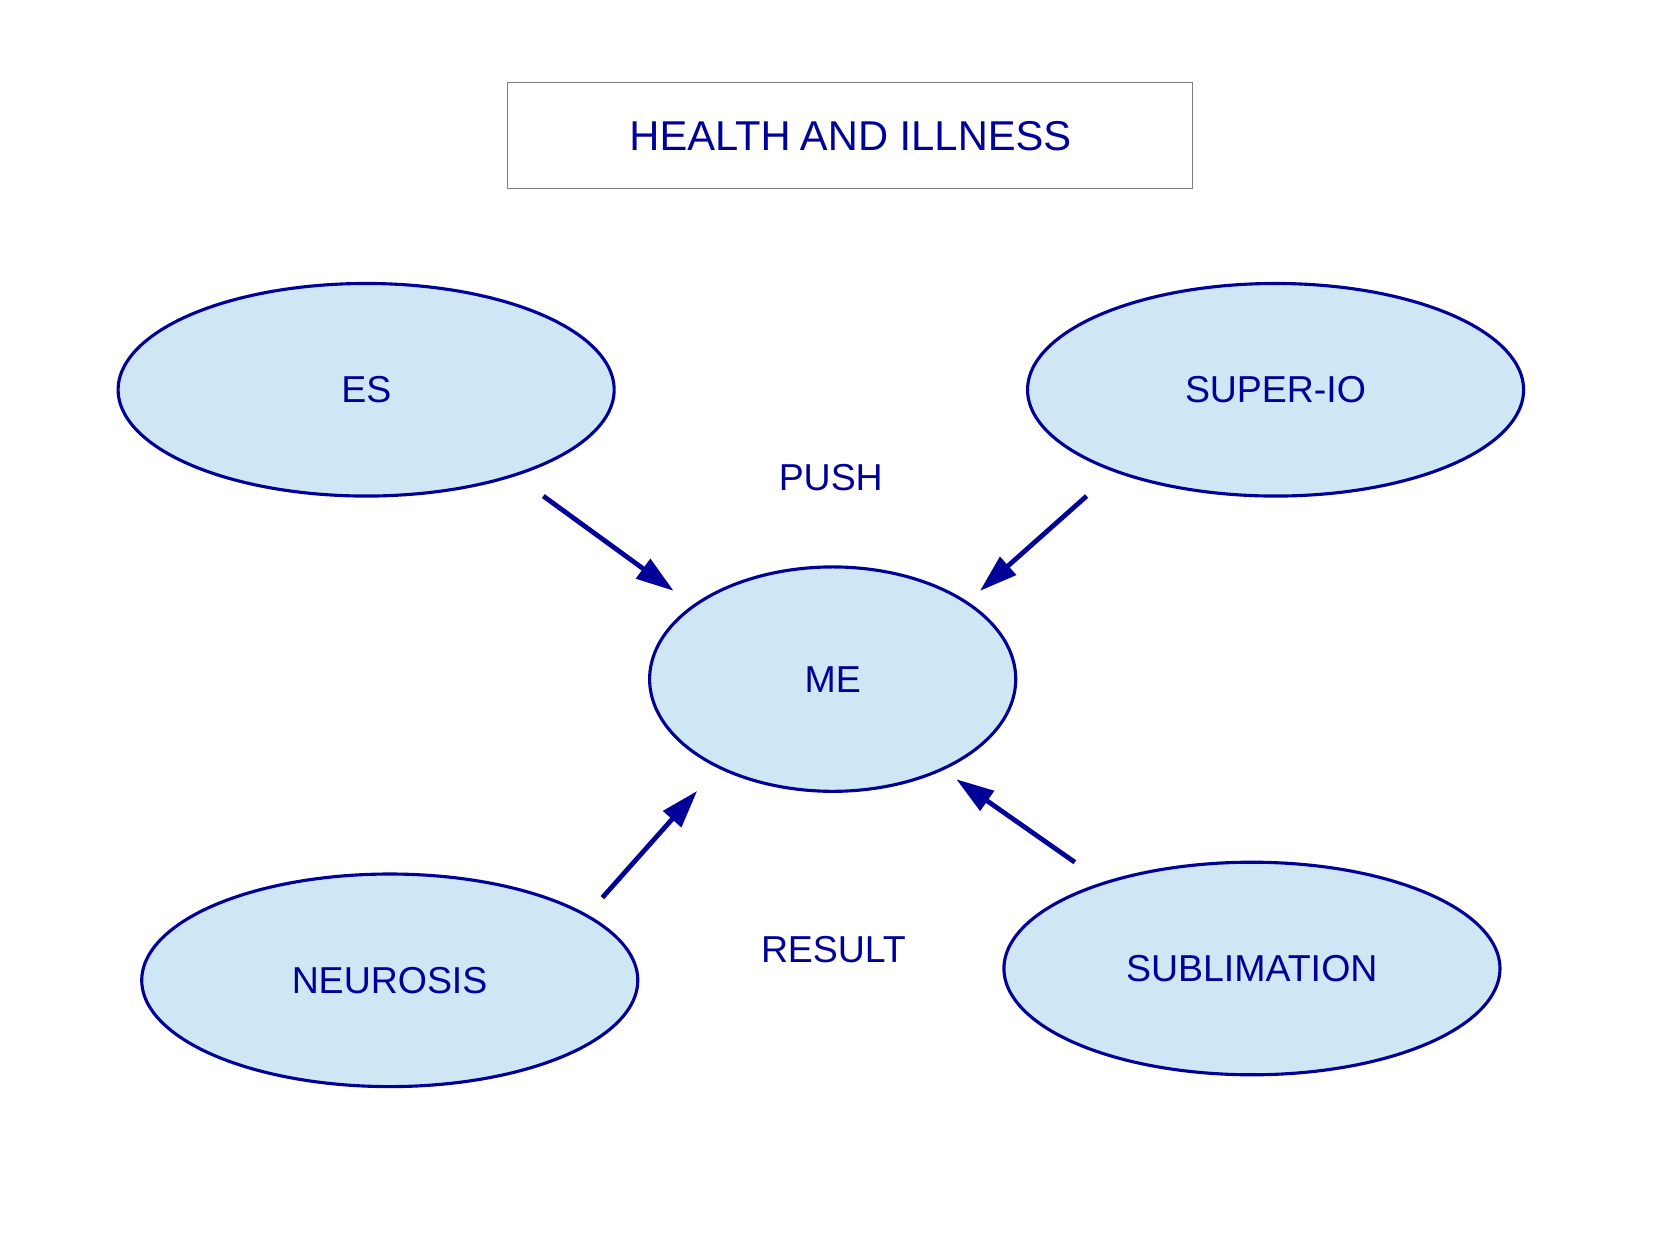

HEALTH AND ILLNESS
ES
SUPER-IO
PUSH
ME
SUBLIMATION
NEUROSIS
RESULT